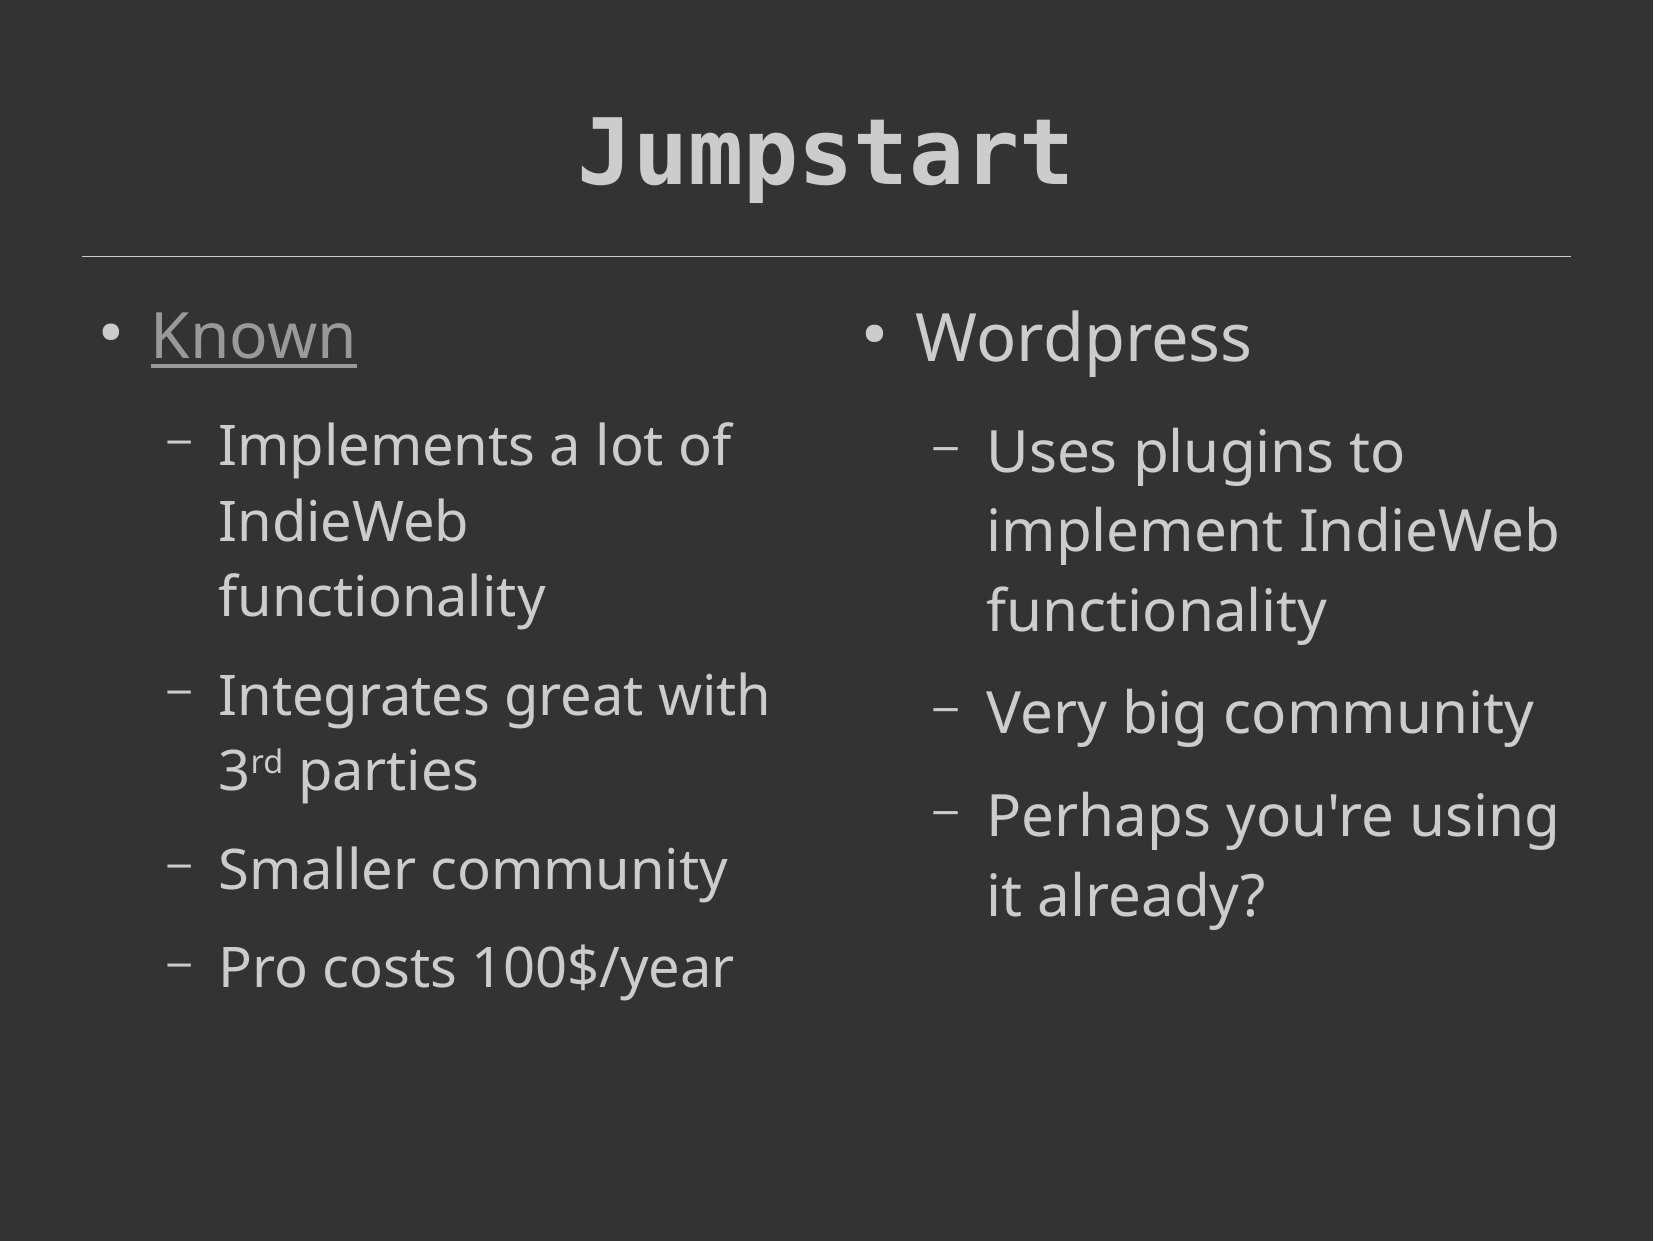

# Jumpstart
Known
Implements a lot of IndieWeb functionality
Integrates great with 3rd parties
Smaller community
Pro costs 100$/year
Wordpress
Uses plugins to implement IndieWeb functionality
Very big community
Perhaps you're using it already?